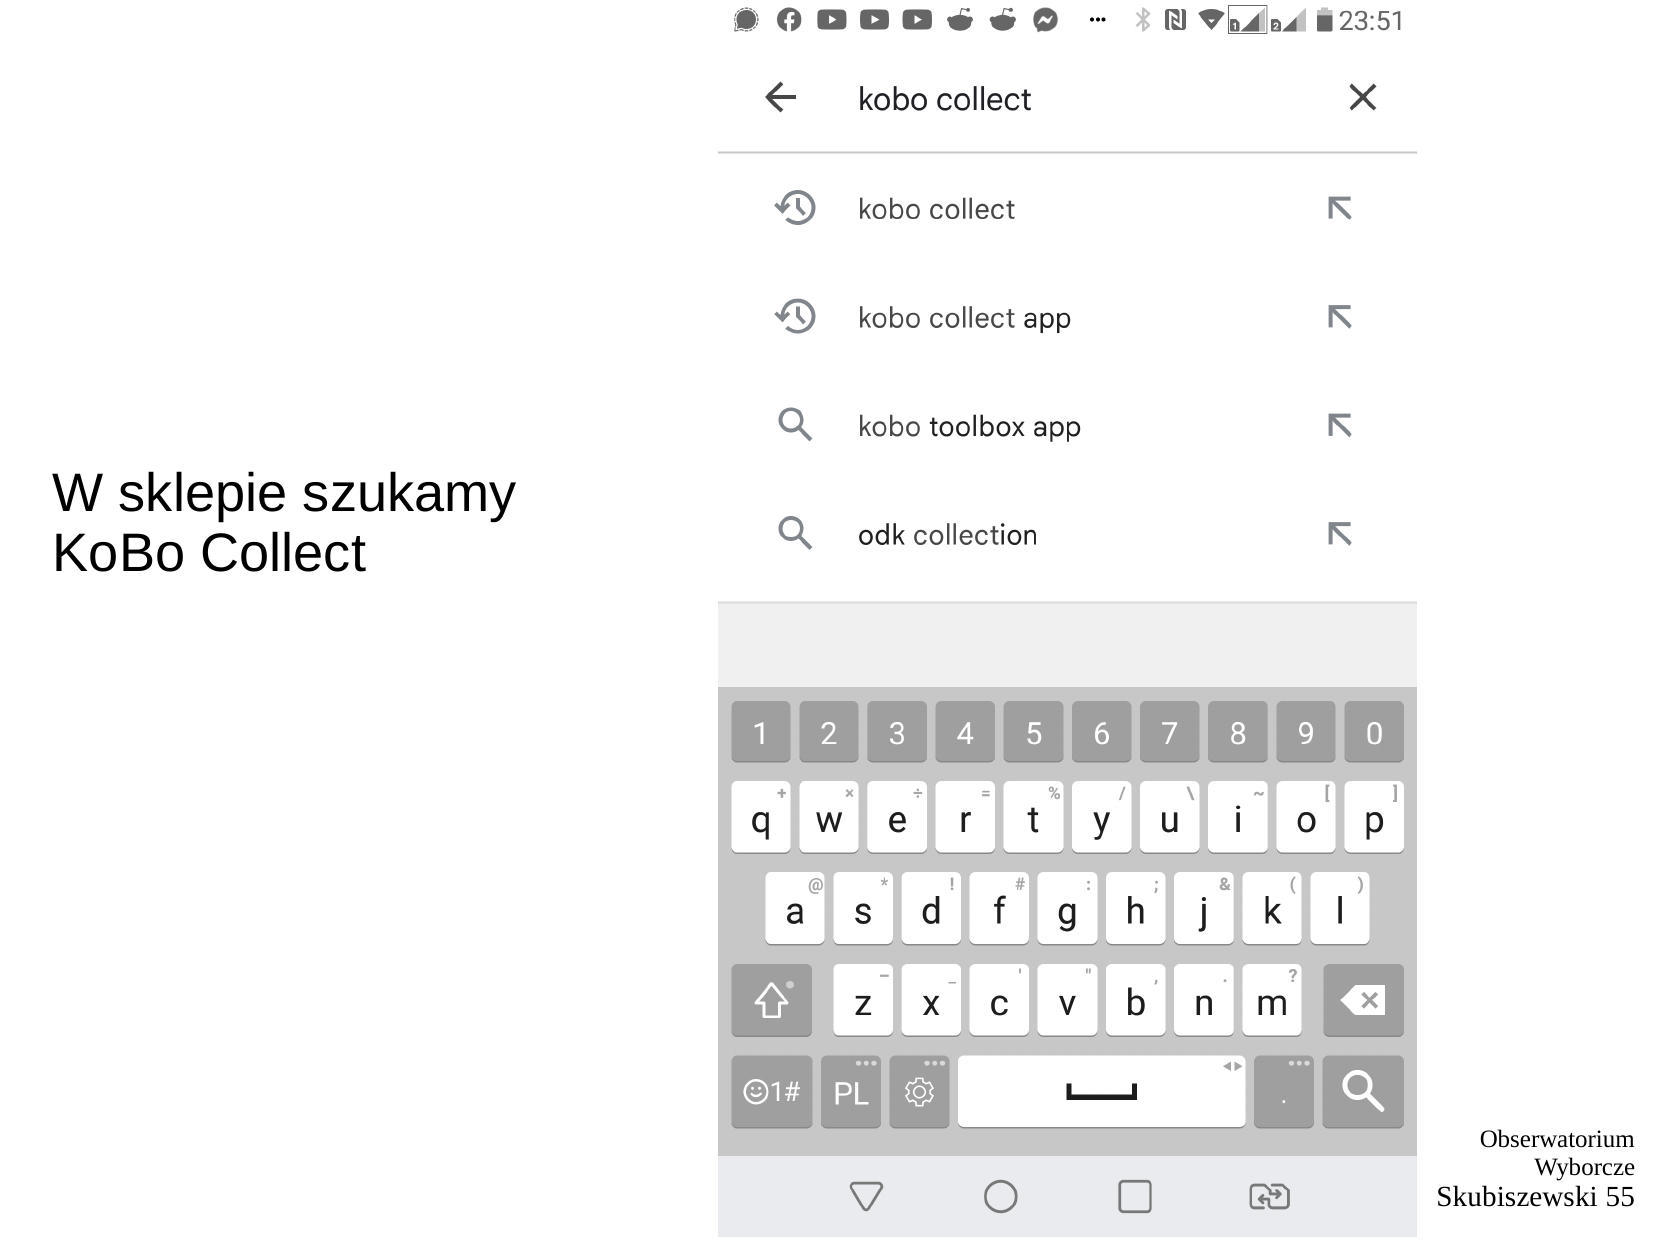

#
W sklepie szukamy KoBo Collect
55